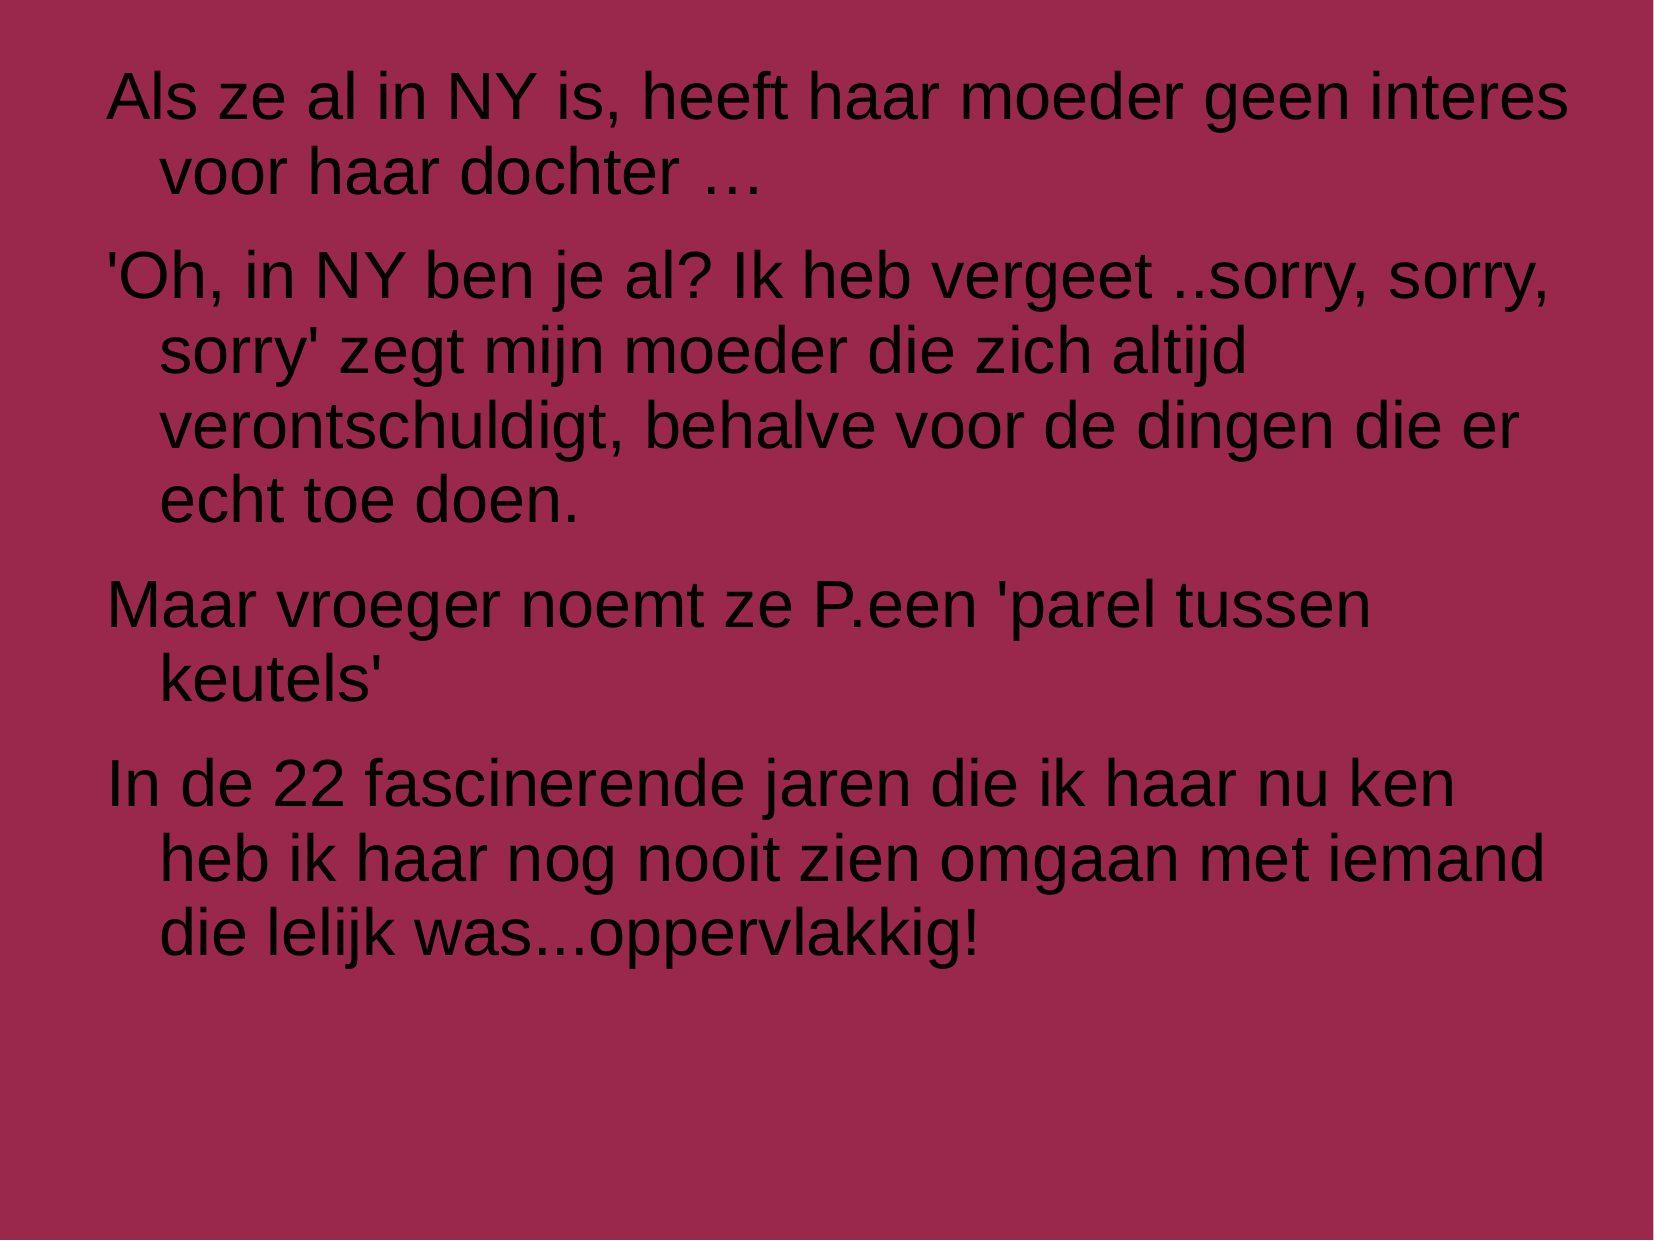

# Als ze al in NY is, heeft haar moeder geen interes voor haar dochter …
'Oh, in NY ben je al? Ik heb vergeet ..sorry, sorry, sorry' zegt mijn moeder die zich altijd verontschuldigt, behalve voor de dingen die er echt toe doen.
Maar vroeger noemt ze P.een 'parel tussen keutels'
In de 22 fascinerende jaren die ik haar nu ken heb ik haar nog nooit zien omgaan met iemand die lelijk was...oppervlakkig!